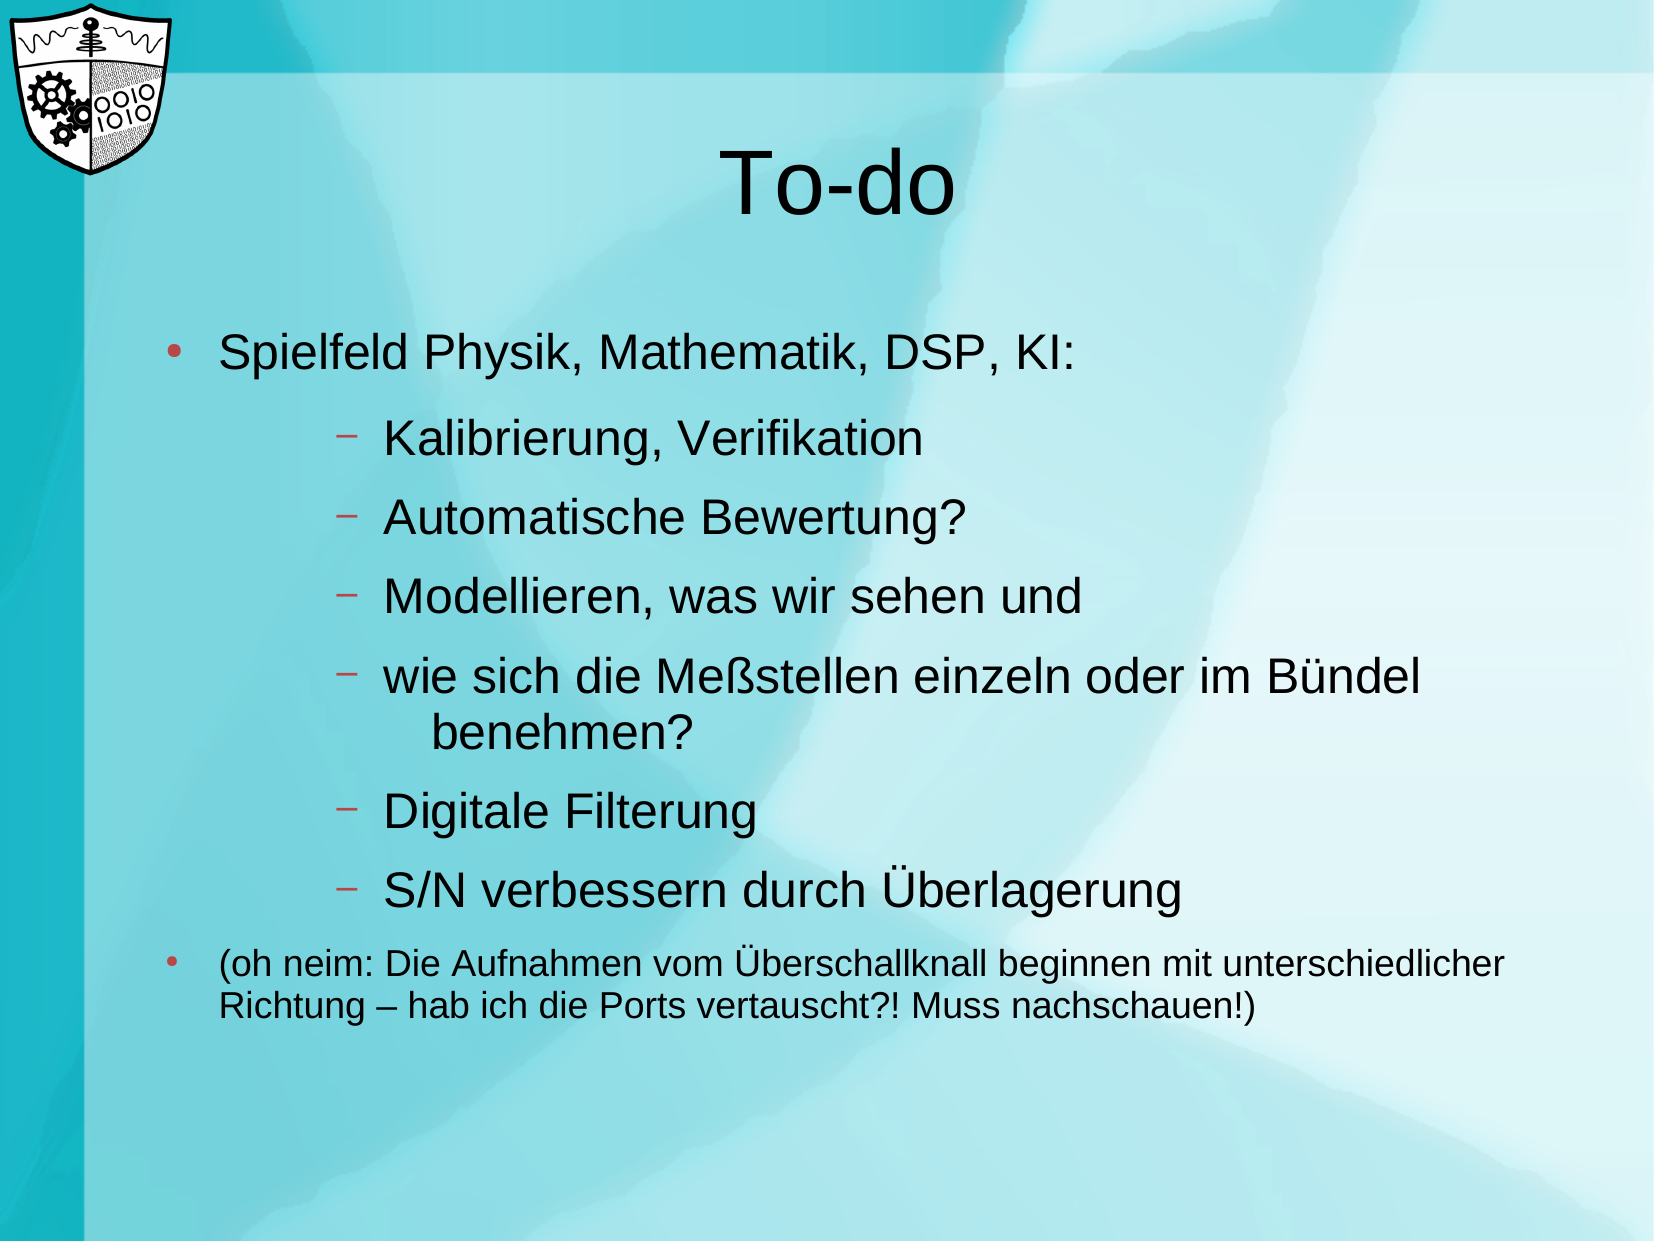

# To-do
Spielfeld Physik, Mathematik, DSP, KI:
Kalibrierung, Verifikation
Automatische Bewertung?
Modellieren, was wir sehen und
wie sich die Meßstellen einzeln oder im Bündel benehmen?
Digitale Filterung
S/N verbessern durch Überlagerung
(oh neim: Die Aufnahmen vom Überschallknall beginnen mit unterschiedlicher Richtung – hab ich die Ports vertauscht?! Muss nachschauen!)